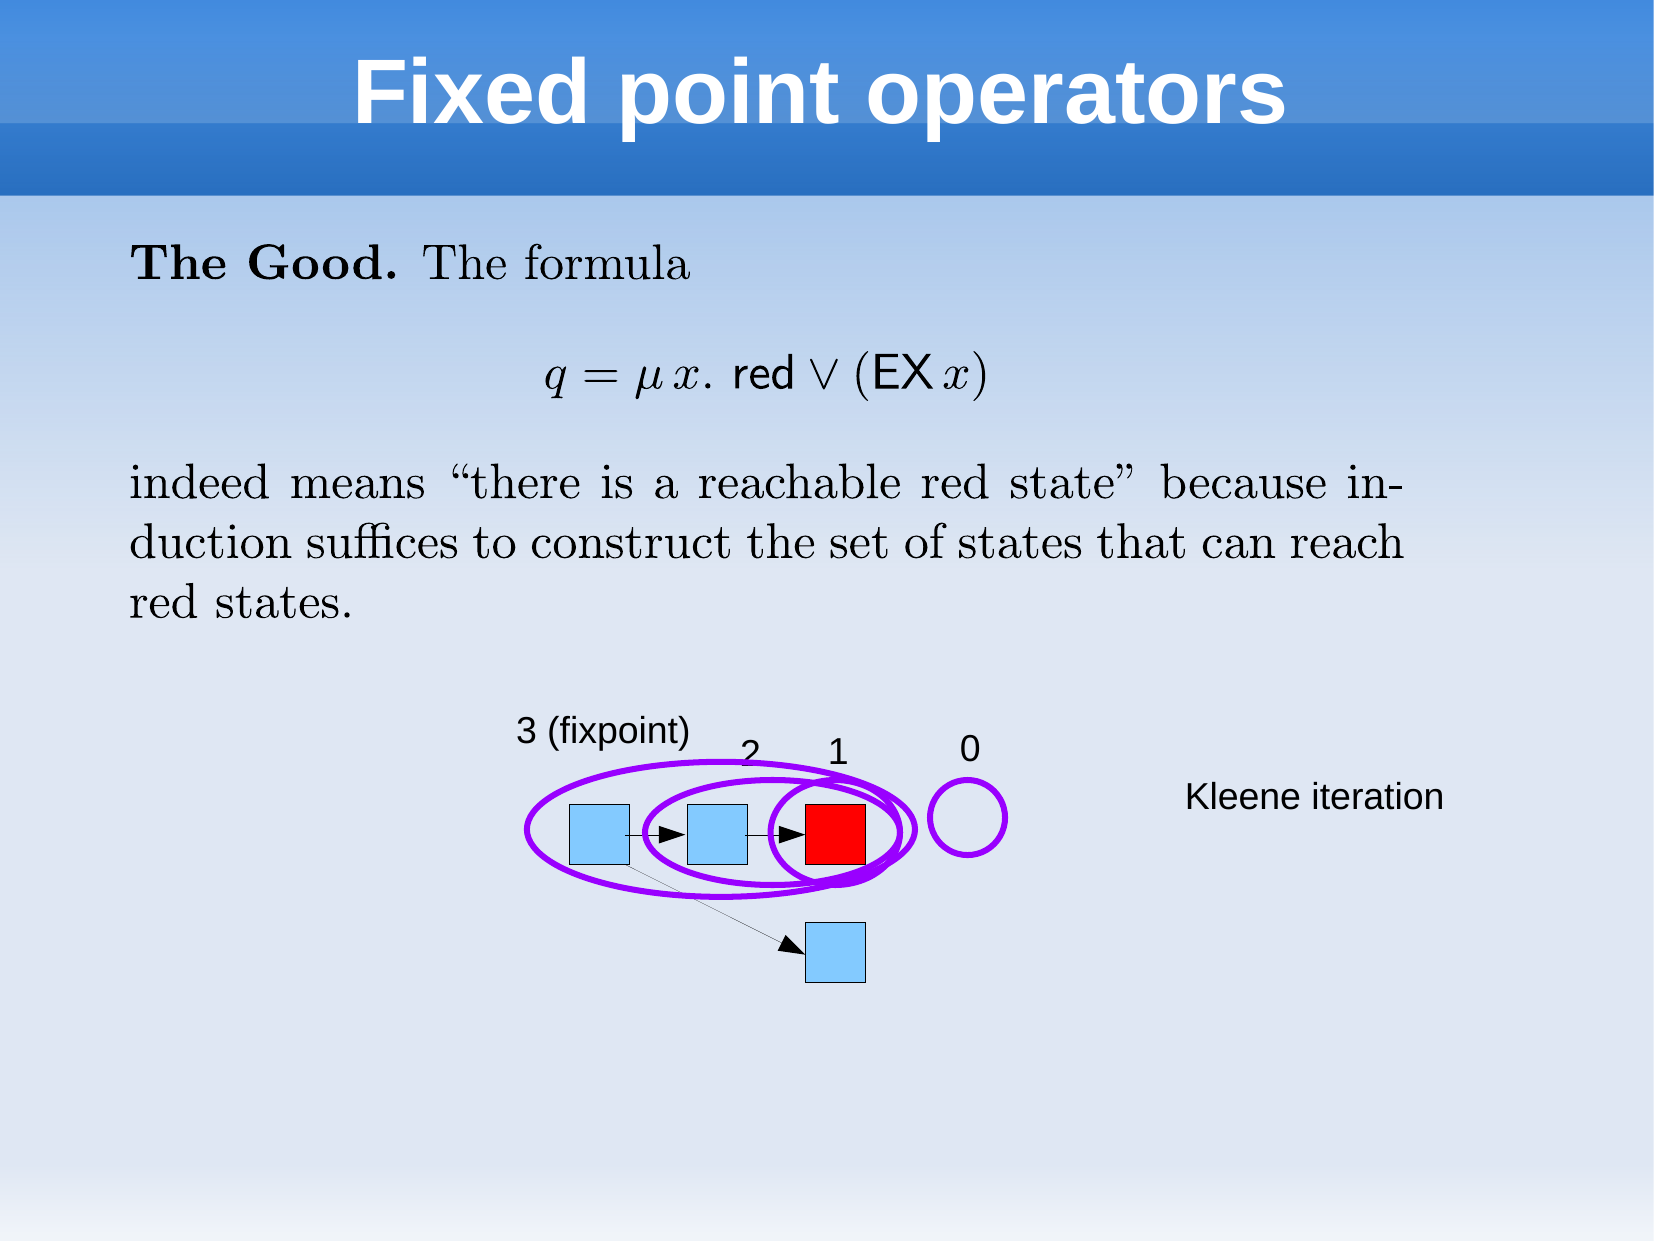

# Fixed point operators
3 (fixpoint)
0
1
2
Kleene iteration